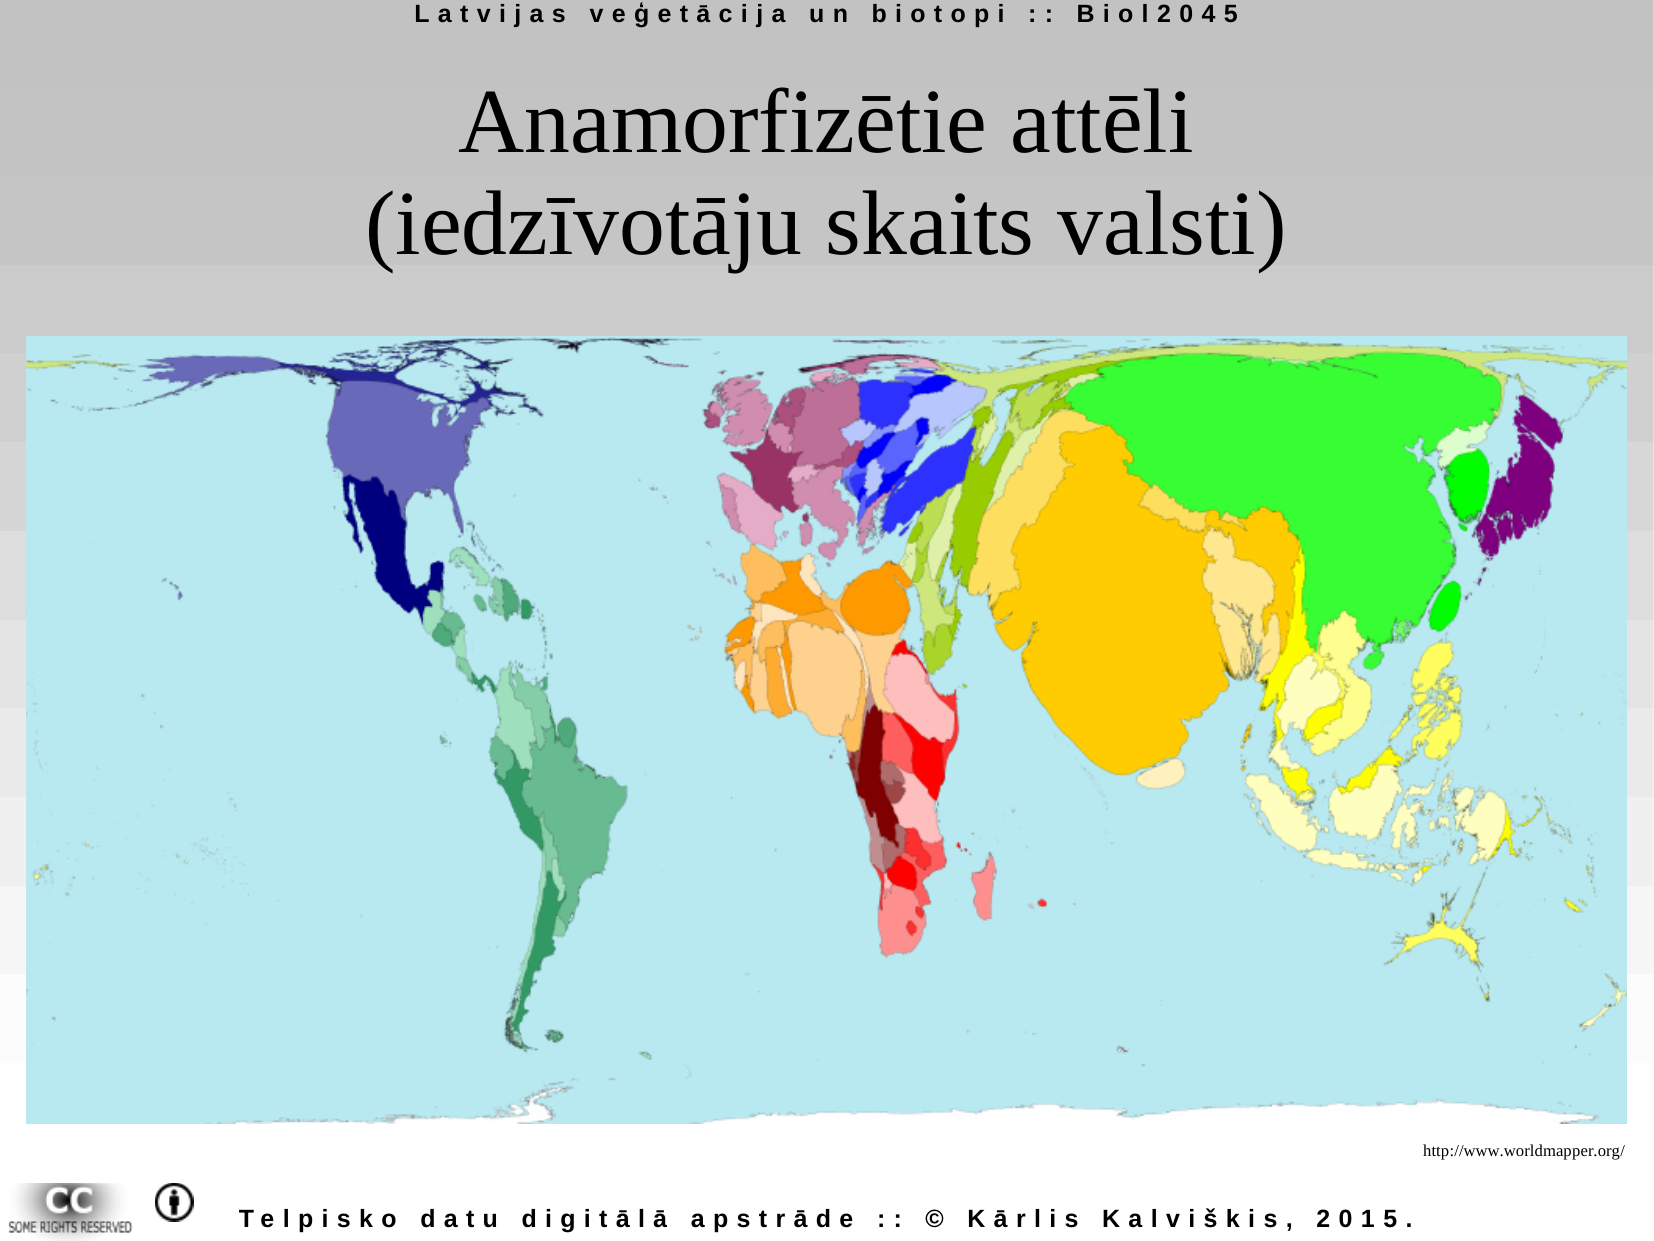

# Anamorfizētie attēli (iedzīvotāju skaits valsti)
http://www.worldmapper.org/